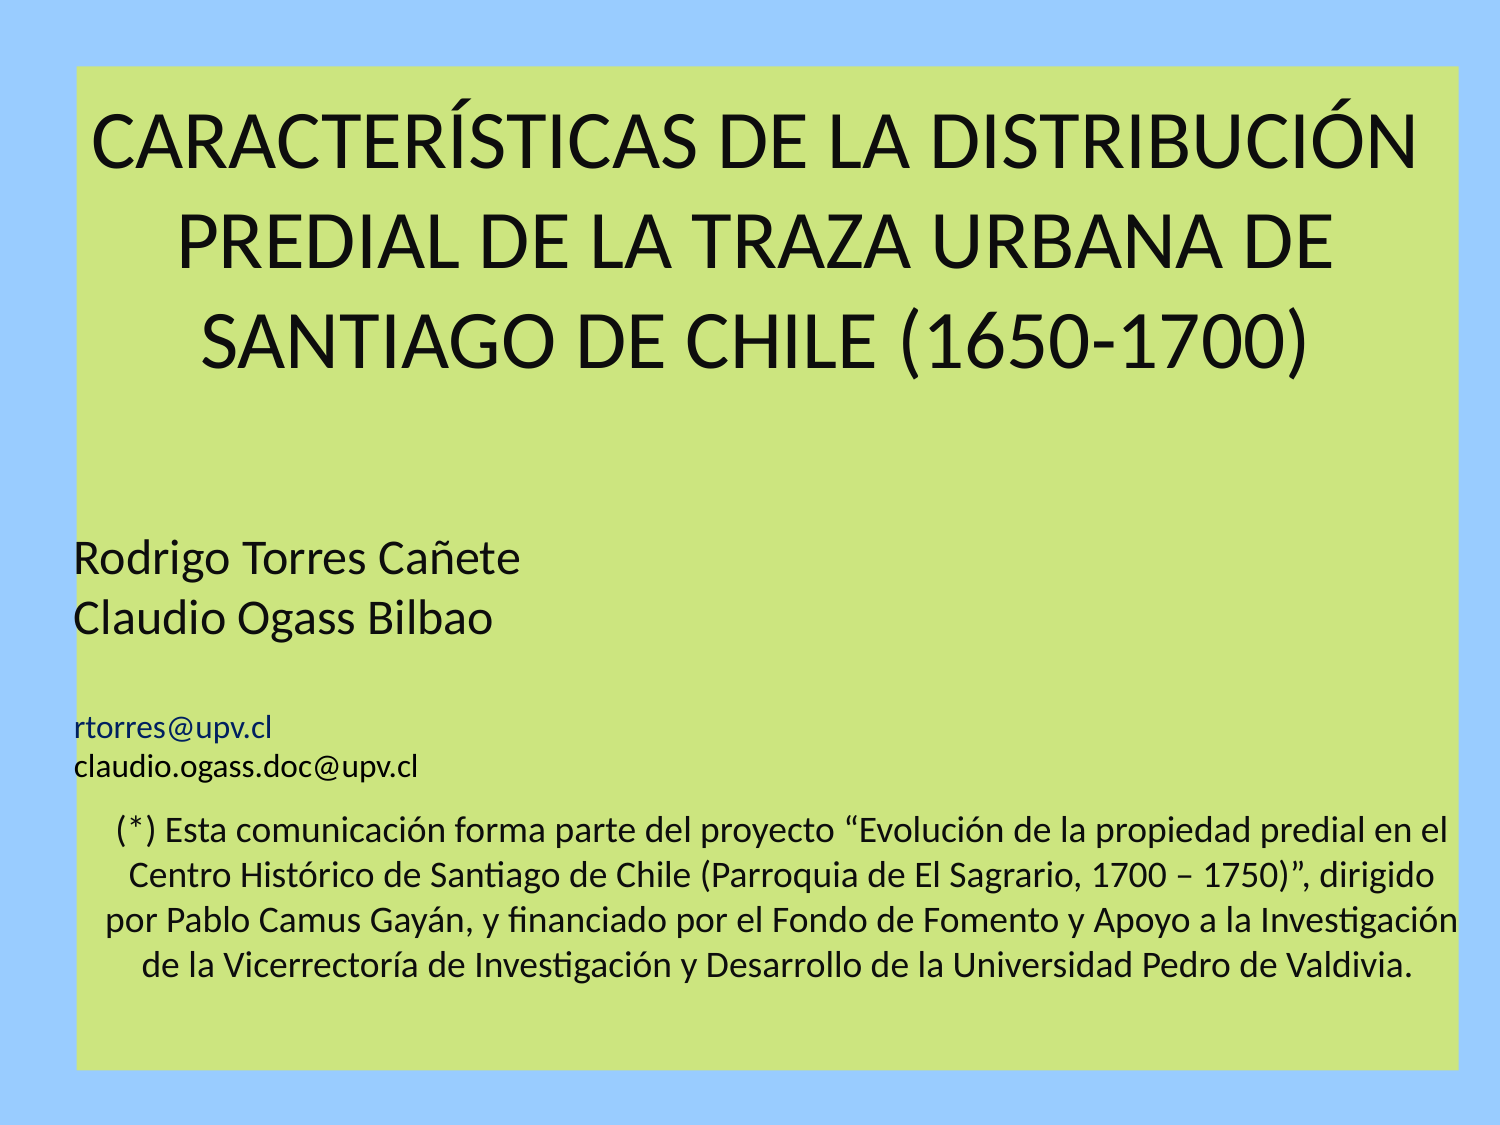

# CARACTERÍSTICAS DE LA DISTRIBUCIÓN PREDIAL DE LA TRAZA URBANA DE SANTIAGO DE CHILE (1650-1700)
Rodrigo Torres Cañete
Claudio Ogass Bilbao
rtorres@upv.cl
claudio.ogass.doc@upv.cl
(*) Esta comunicación forma parte del proyecto “Evolución de la propiedad predial en el Centro Histórico de Santiago de Chile (Parroquia de El Sagrario, 1700 – 1750)”, dirigido por Pablo Camus Gayán, y financiado por el Fondo de Fomento y Apoyo a la Investigación de la Vicerrectoría de Investigación y Desarrollo de la Universidad Pedro de Valdivia.